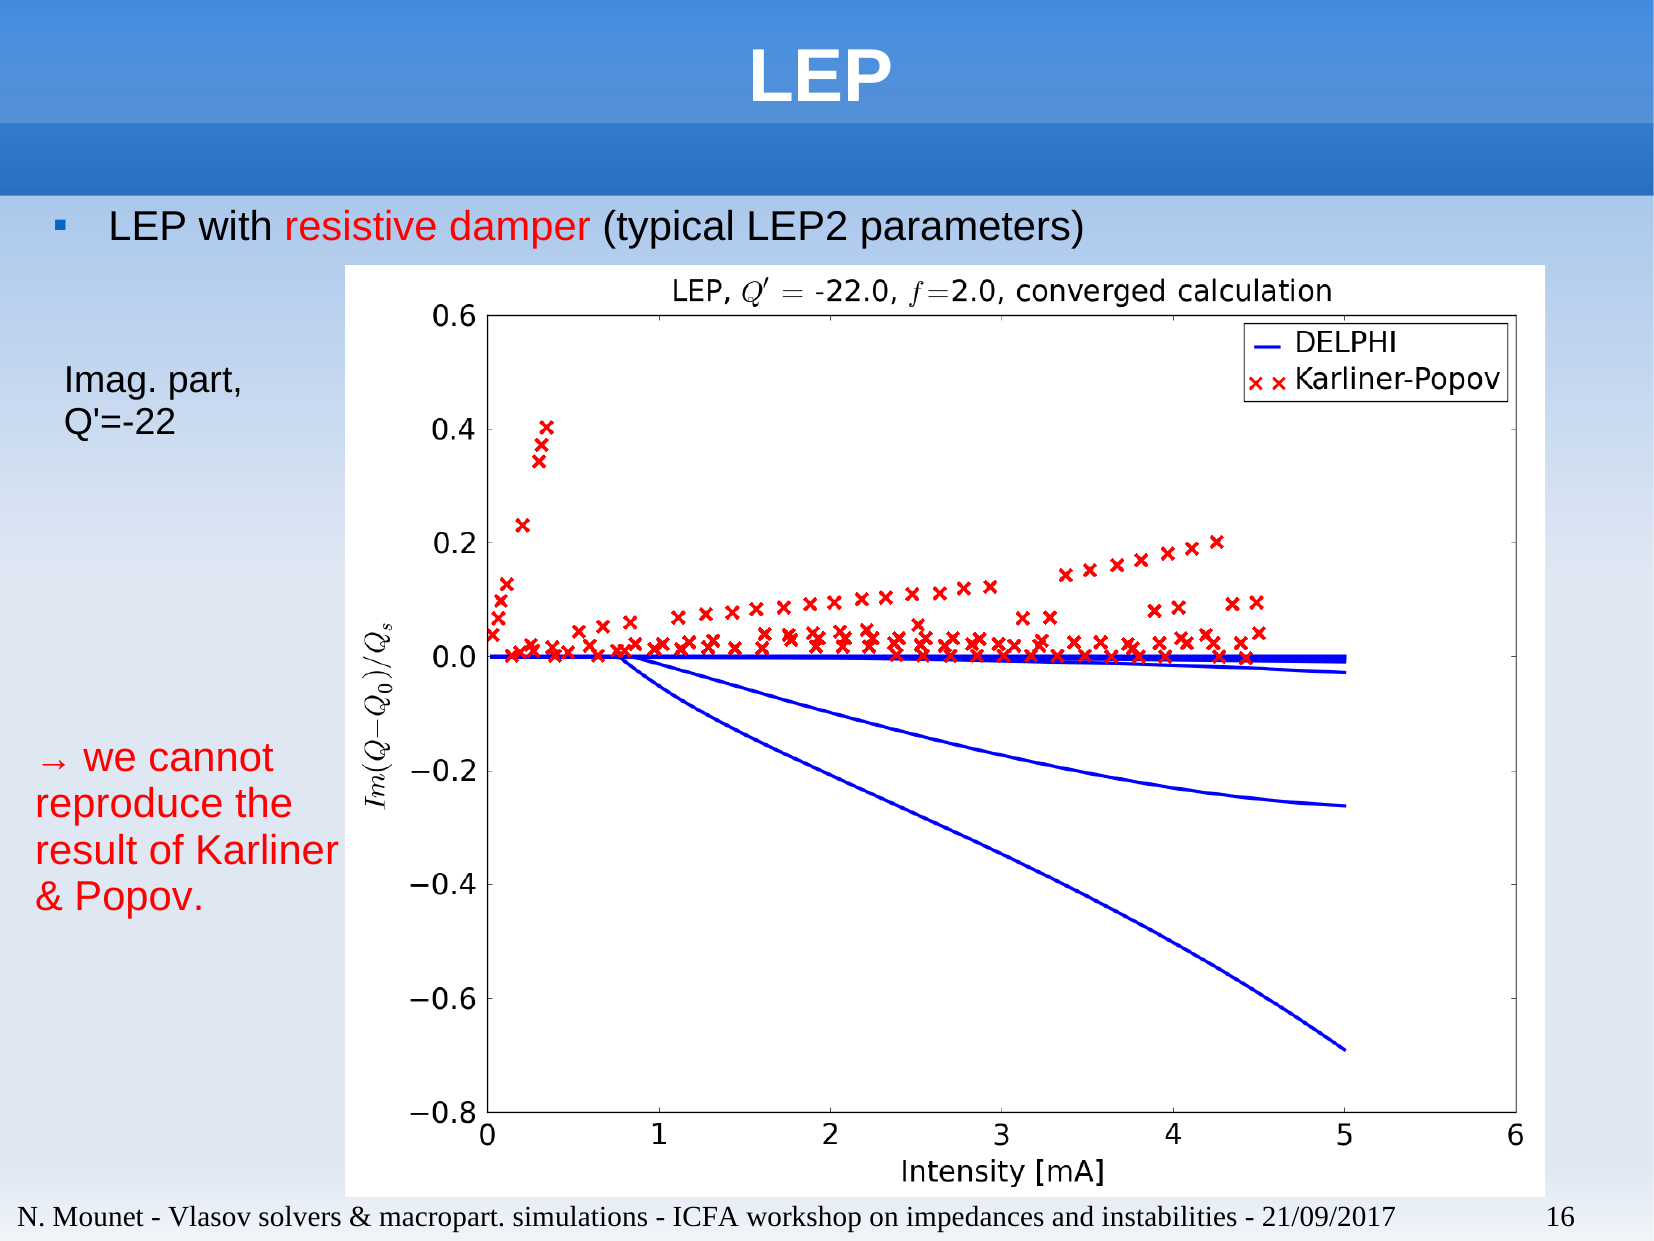

# LEP
LEP with resistive damper (typical LEP2 parameters)
Imag. part, Q'=-22
→ we cannot reproduce the result of Karliner & Popov.
N. Mounet - Vlasov solvers & macropart. simulations - ICFA workshop on impedances and instabilities - 21/09/2017
16